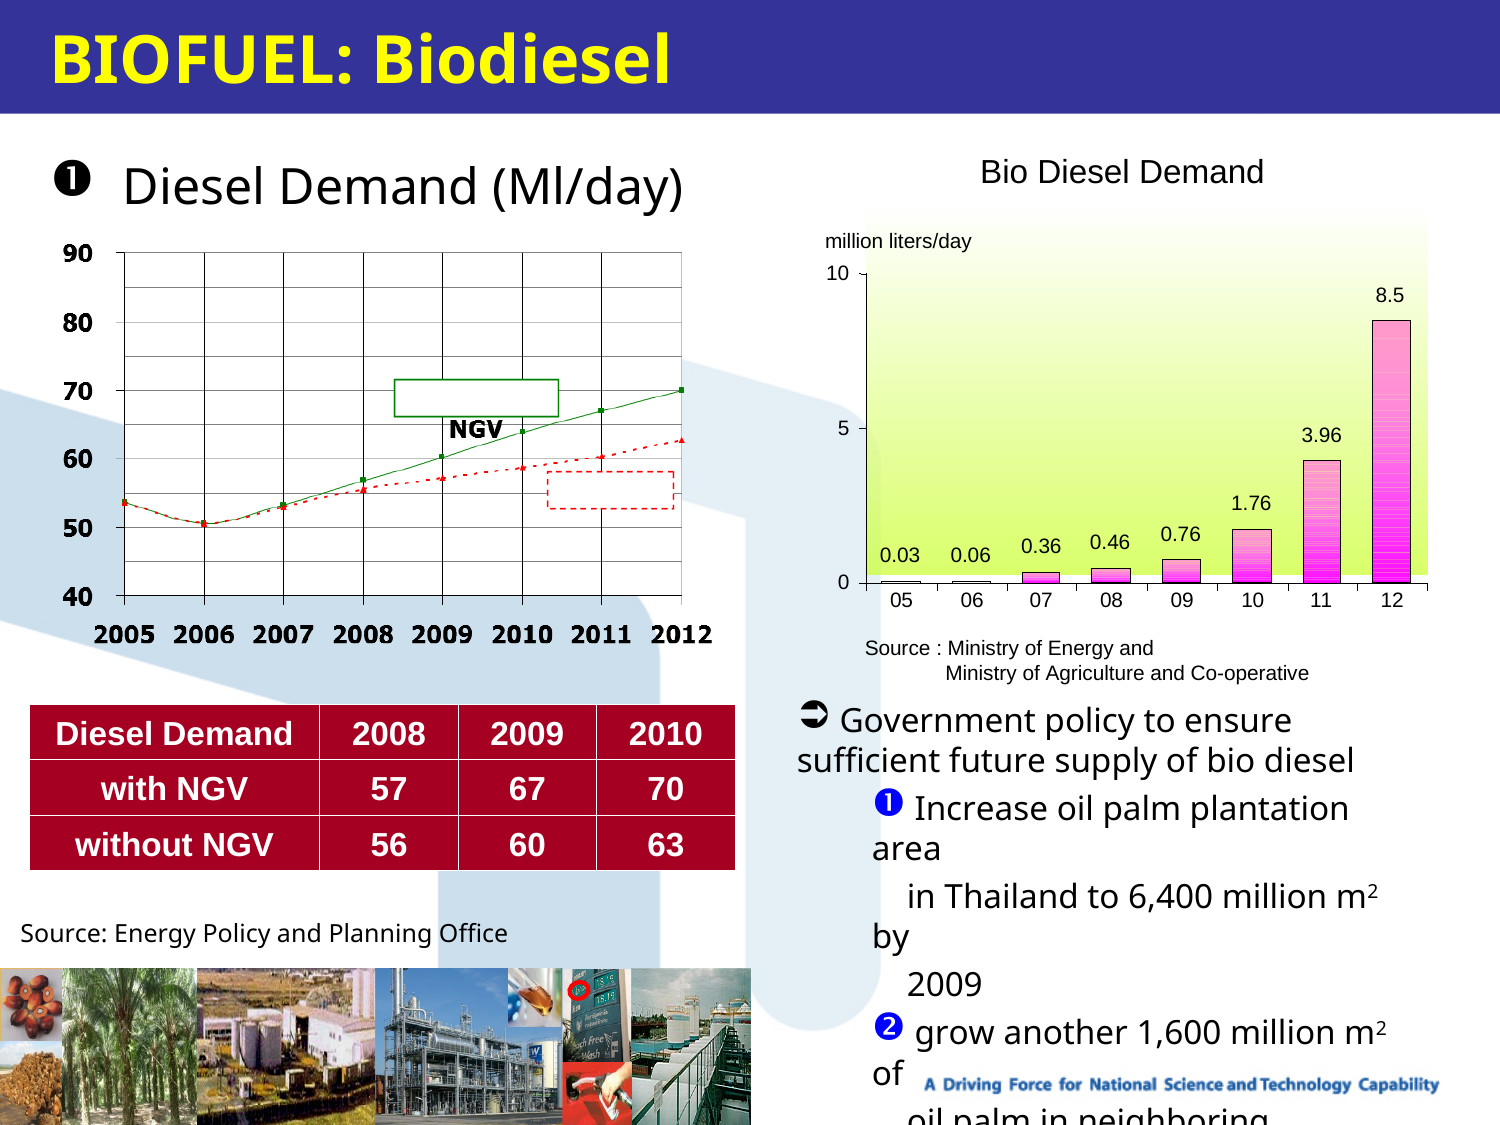

BIOFUEL: Biodiesel
 Diesel Demand (Ml/day)
Source: Energy Policy and Planning Office
18.19
ไบโอดีเซล
18.19
Bio Diesel Demand
million liters/day
10
8.5
5
3.96
1.76
0.76
0.46
0.36
0.03
0.06
0
05
06
07
08
09
10
11
12
Source : Ministry of Energy and
 Ministry of Agriculture and Co-operative
 Government policy to ensure sufficient future supply of bio diesel
 Increase oil palm plantation area
 in Thailand to 6,400 million m2 by
 2009
 grow another 1,600 million m2 of
 oil palm in neighboring countries
 Look for alternative raw material
| Diesel Demand | 2008 | 2009 | 2010 |
| --- | --- | --- | --- |
| with NGV | 57 | 67 | 70 |
| without NGV | 56 | 60 | 63 |